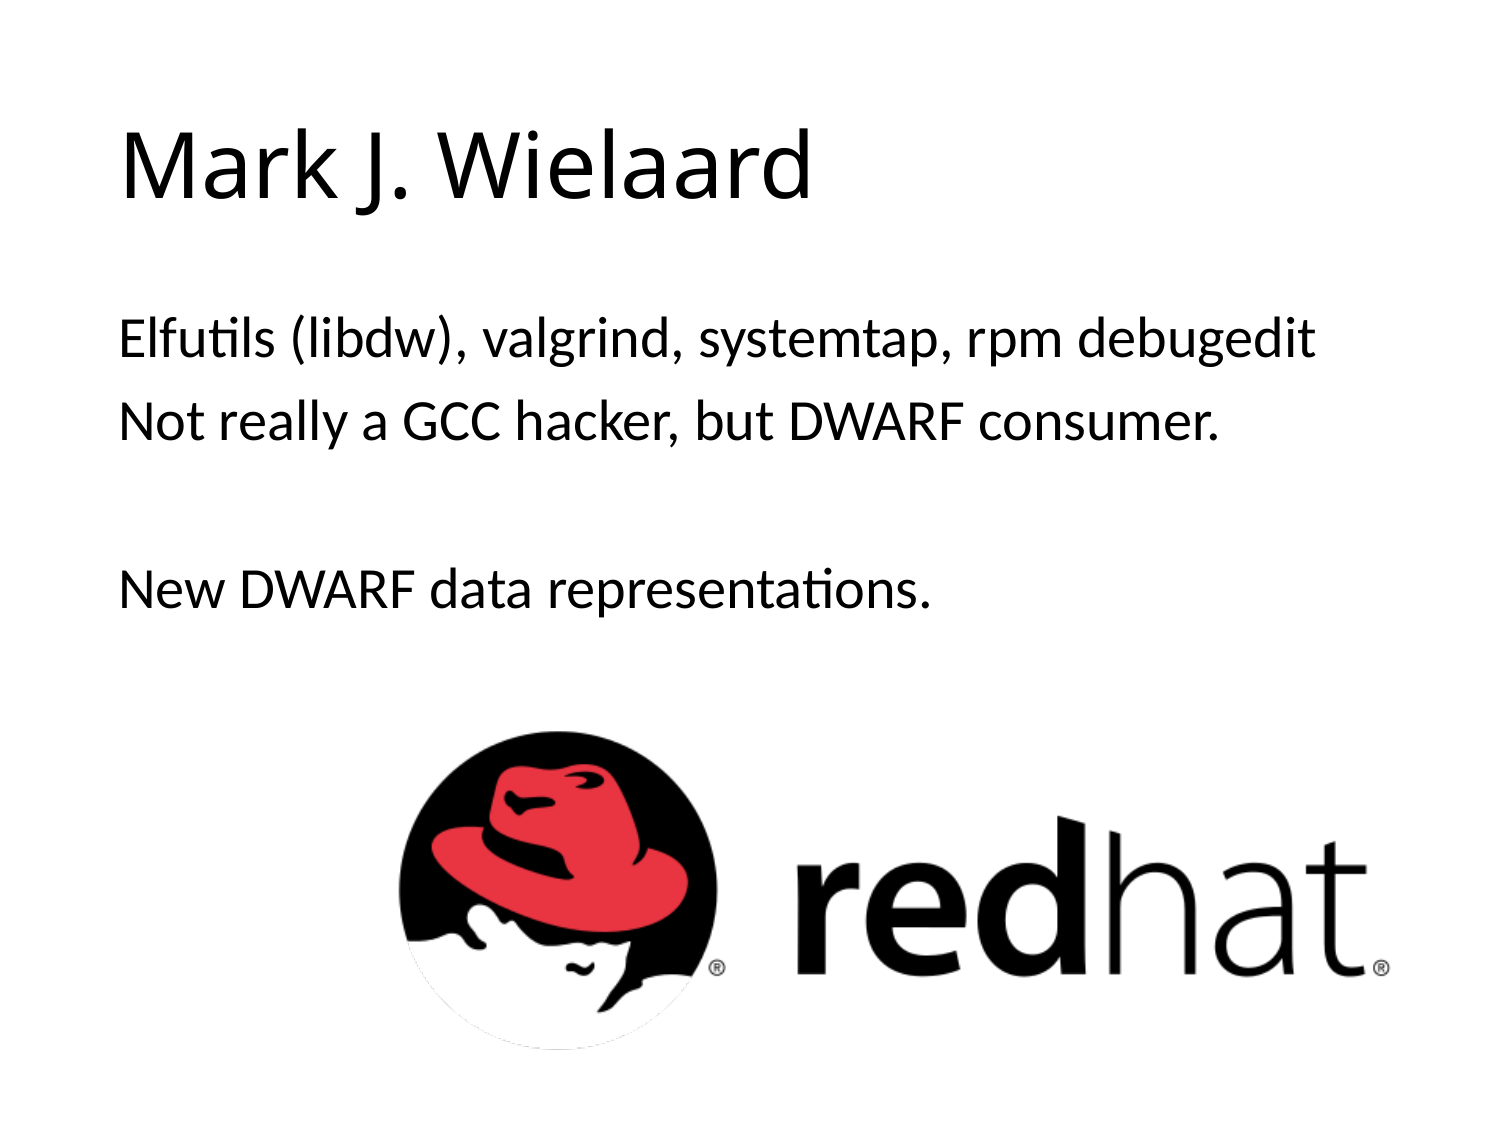

# Mark J. Wielaard
Elfutils (libdw), valgrind, systemtap, rpm debugedit
Not really a GCC hacker, but DWARF consumer.
New DWARF data representations.